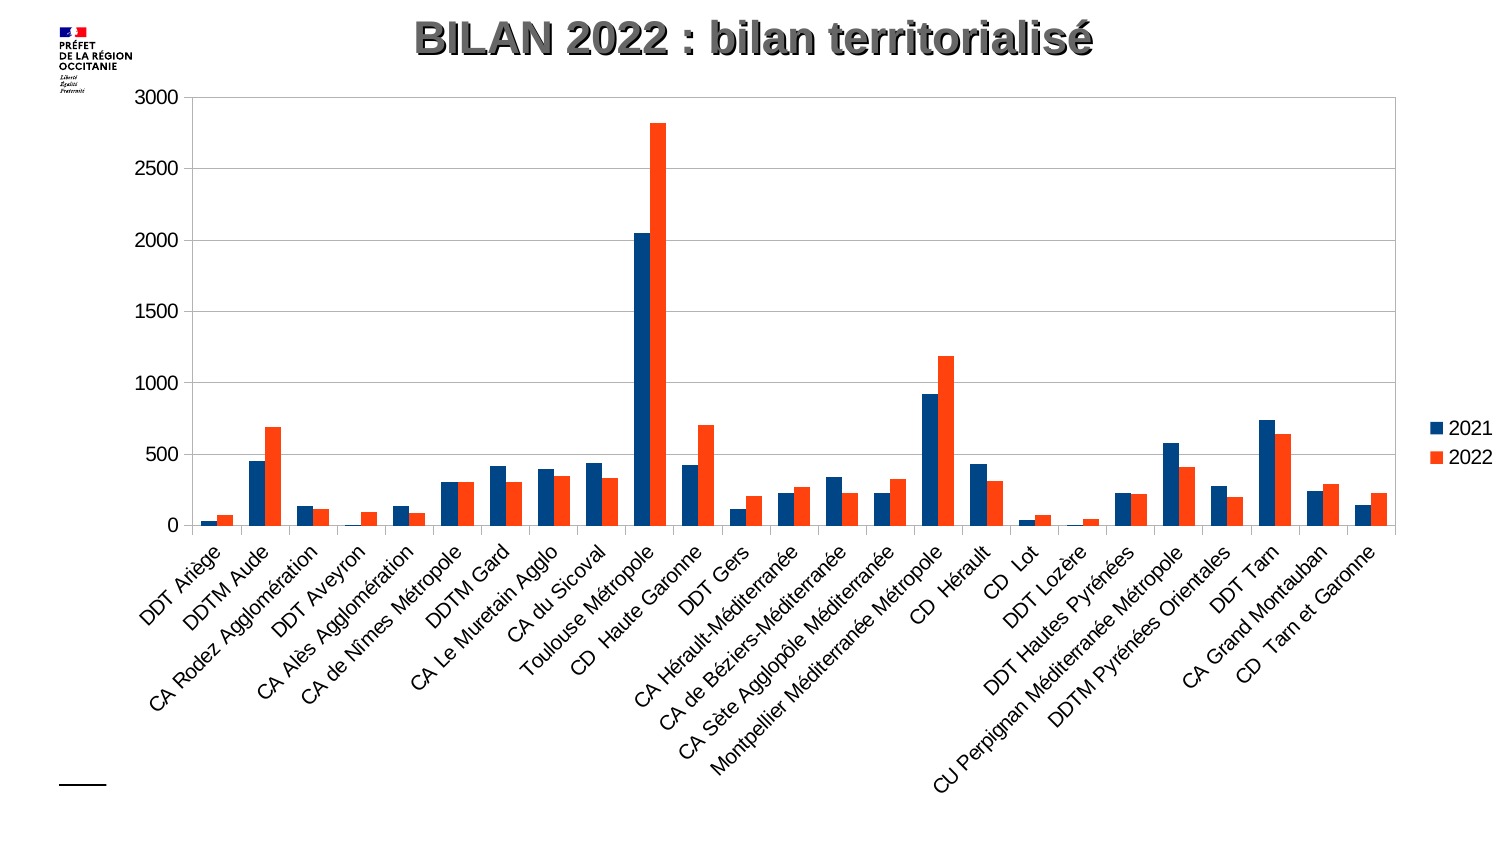

BILAN 2022 : bilan territorialisé
### Chart
| Category | 2021 | 2022 |
|---|---|---|
| DDT Ariège | 33.0 | 74.0 |
| DDTM Aude | 456.0 | 692.0 |
| CA Rodez Agglomération | 139.0 | 117.0 |
| DDT Aveyron | 3.0 | 96.0 |
| CA Alès Agglomération | 135.0 | 91.0 |
| CA de Nîmes Métropole | 305.0 | 305.0 |
| DDTM Gard | 419.0 | 303.0 |
| CA Le Muretain Agglo | 398.0 | 345.0 |
| CA du Sicoval | 438.0 | 332.0 |
| Toulouse Métropole | 2047.0 | 2824.0 |
| CD Haute Garonne | 422.0 | 708.0 |
| DDT Gers | 114.0 | 205.0 |
| CA Hérault-Méditerranée | 229.0 | 268.0 |
| CA de Béziers-Méditerranée | 338.0 | 228.0 |
| CA Sète Agglopôle Méditerranée | 231.0 | 329.0 |
| Montpellier Méditerranée Métropole | 925.0 | 1190.0 |
| CD Hérault | 431.0 | 312.0 |
| CD Lot | 36.0 | 77.0 |
| DDT Lozère | 7.0 | 46.0 |
| DDT Hautes Pyrénées | 231.0 | 225.0 |
| CU Perpignan Méditerranée Métropole | 579.0 | 408.0 |
| DDTM Pyrénées Orientales | 275.0 | 197.0 |
| DDT Tarn | 739.0 | 643.0 |
| CA Grand Montauban | 243.0 | 288.0 |
| CD Tarn et Garonne | 147.0 | 227.0 |#